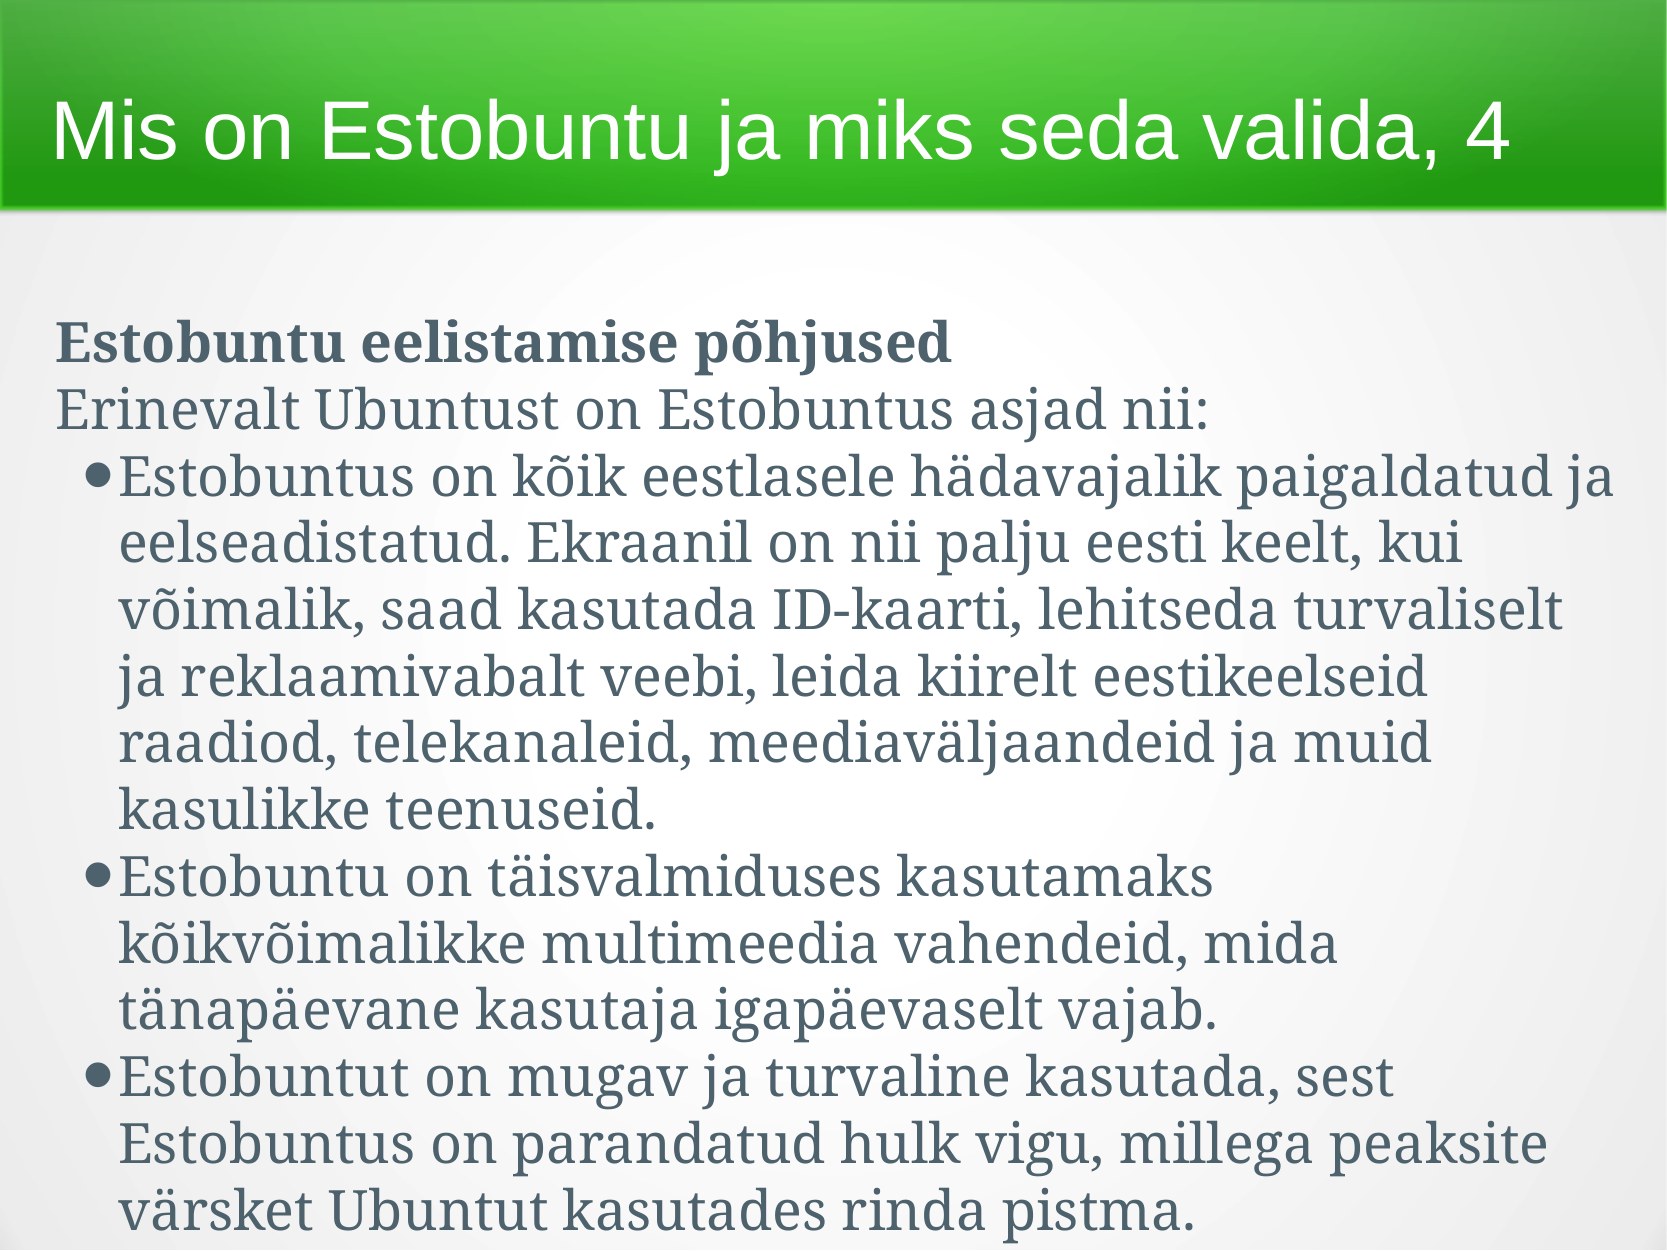

# Mis on Estobuntu ja miks seda valida, 4
Estobuntu eelistamise põhjused
Erinevalt Ubuntust on Estobuntus asjad nii:
Estobuntus on kõik eestlasele hädavajalik paigaldatud ja eelseadistatud. Ekraanil on nii palju eesti keelt, kui võimalik, saad kasutada ID-kaarti, lehitseda turvaliselt ja reklaamivabalt veebi, leida kiirelt eestikeelseid raadiod, telekanaleid, meediaväljaandeid ja muid kasulikke teenuseid.
Estobuntu on täisvalmiduses kasutamaks kõikvõimalikke multimeedia vahendeid, mida tänapäevane kasutaja igapäevaselt vajab.
Estobuntut on mugav ja turvaline kasutada, sest Estobuntus on parandatud hulk vigu, millega peaksite värsket Ubuntut kasutades rinda pistma.